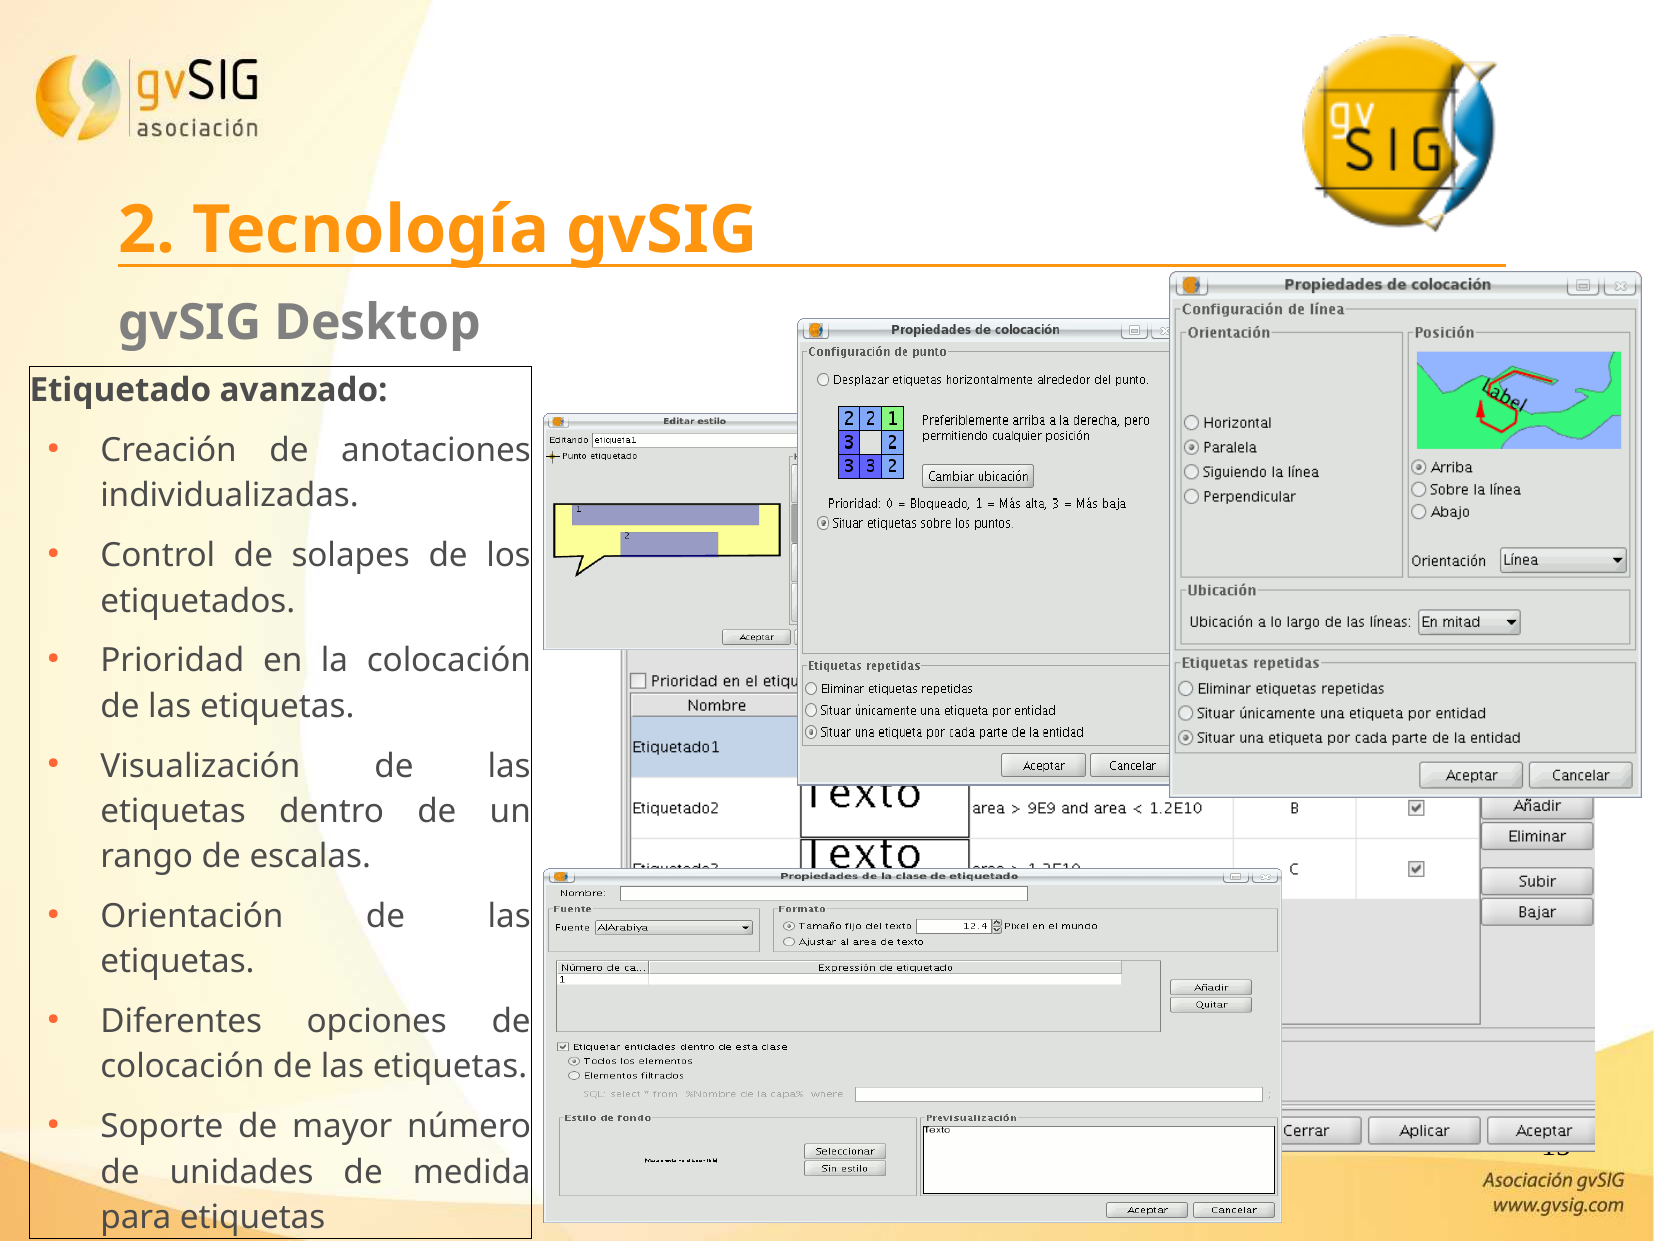

# 2. Tecnología gvSIG
gvSIG Desktop
Etiquetado avanzado:
Creación de anotaciones individualizadas.
Control de solapes de los etiquetados.
Prioridad en la colocación de las etiquetas.
Visualización de las etiquetas dentro de un rango de escalas.
Orientación de las etiquetas.
Diferentes opciones de colocación de las etiquetas.
Soporte de mayor número de unidades de medida para etiquetas
15